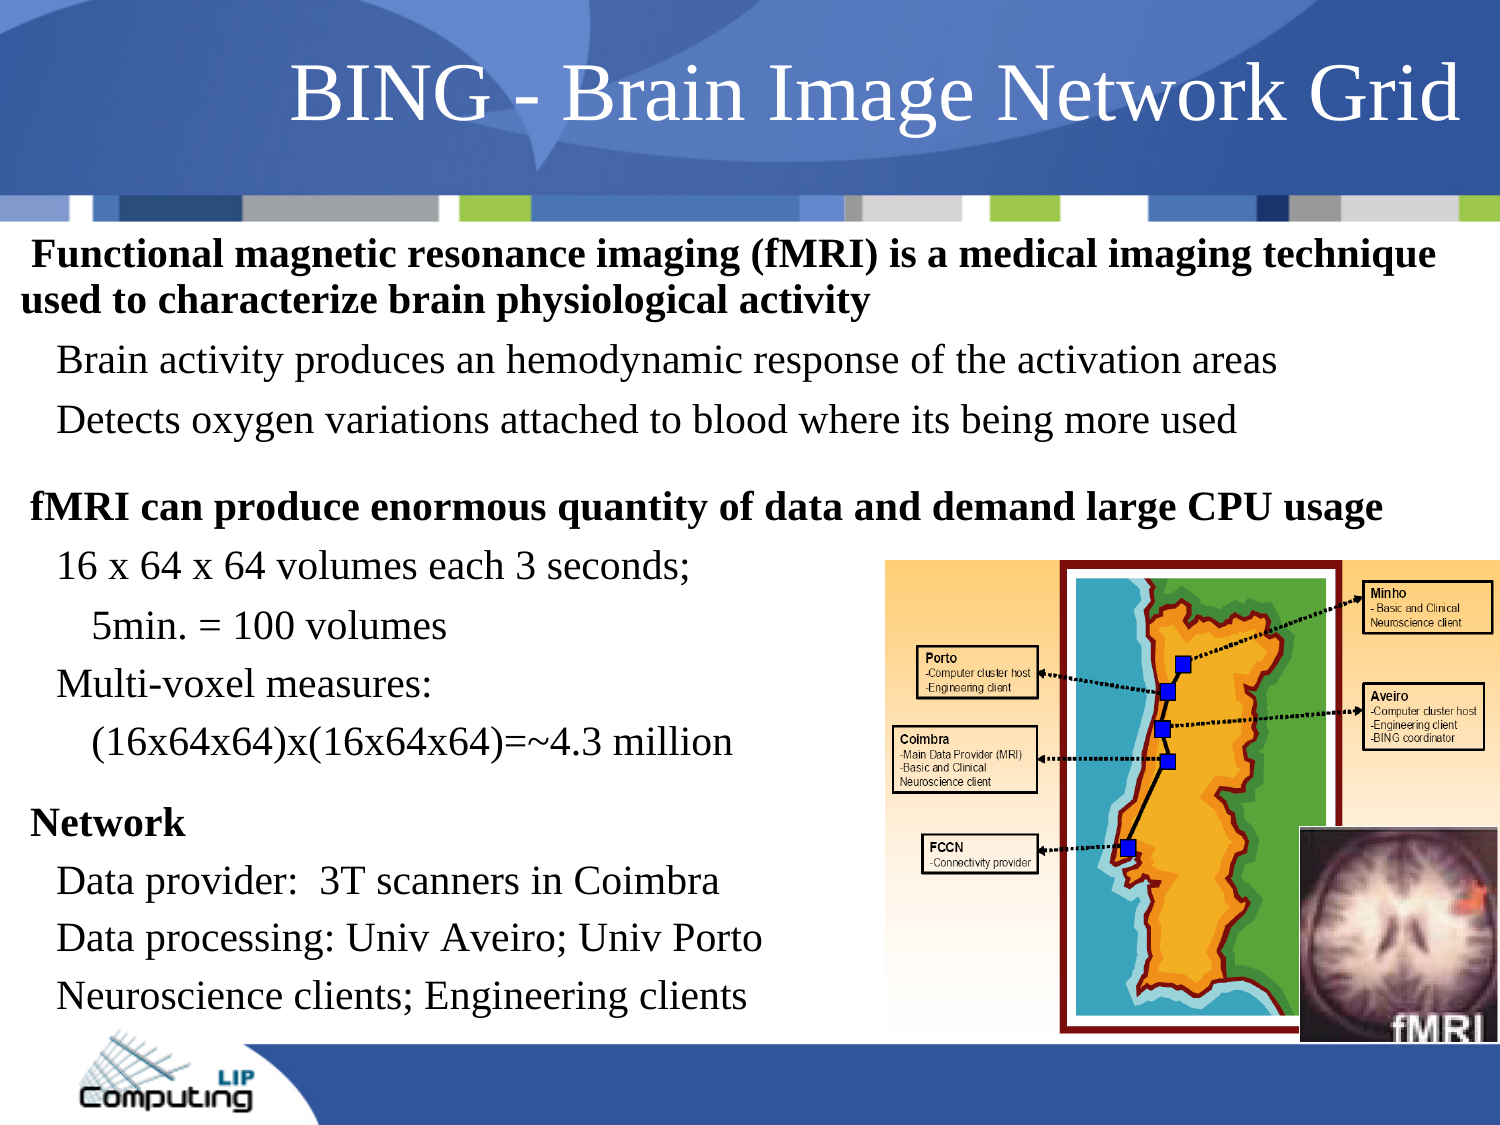

BING - Brain Image Network Grid
 Functional magnetic resonance imaging (fMRI) is a medical imaging technique used to characterize brain physiological activity
Brain activity produces an hemodynamic response of the activation areas
Detects oxygen variations attached to blood where its being more used
 fMRI can produce enormous quantity of data and demand large CPU usage
16 x 64 x 64 volumes each 3 seconds;
5min. = 100 volumes
Multi-voxel measures:
(16x64x64)x(16x64x64)=~4.3 million
 Network
Data provider: 3T scanners in Coimbra
Data processing: Univ Aveiro; Univ Porto
Neuroscience clients; Engineering clients